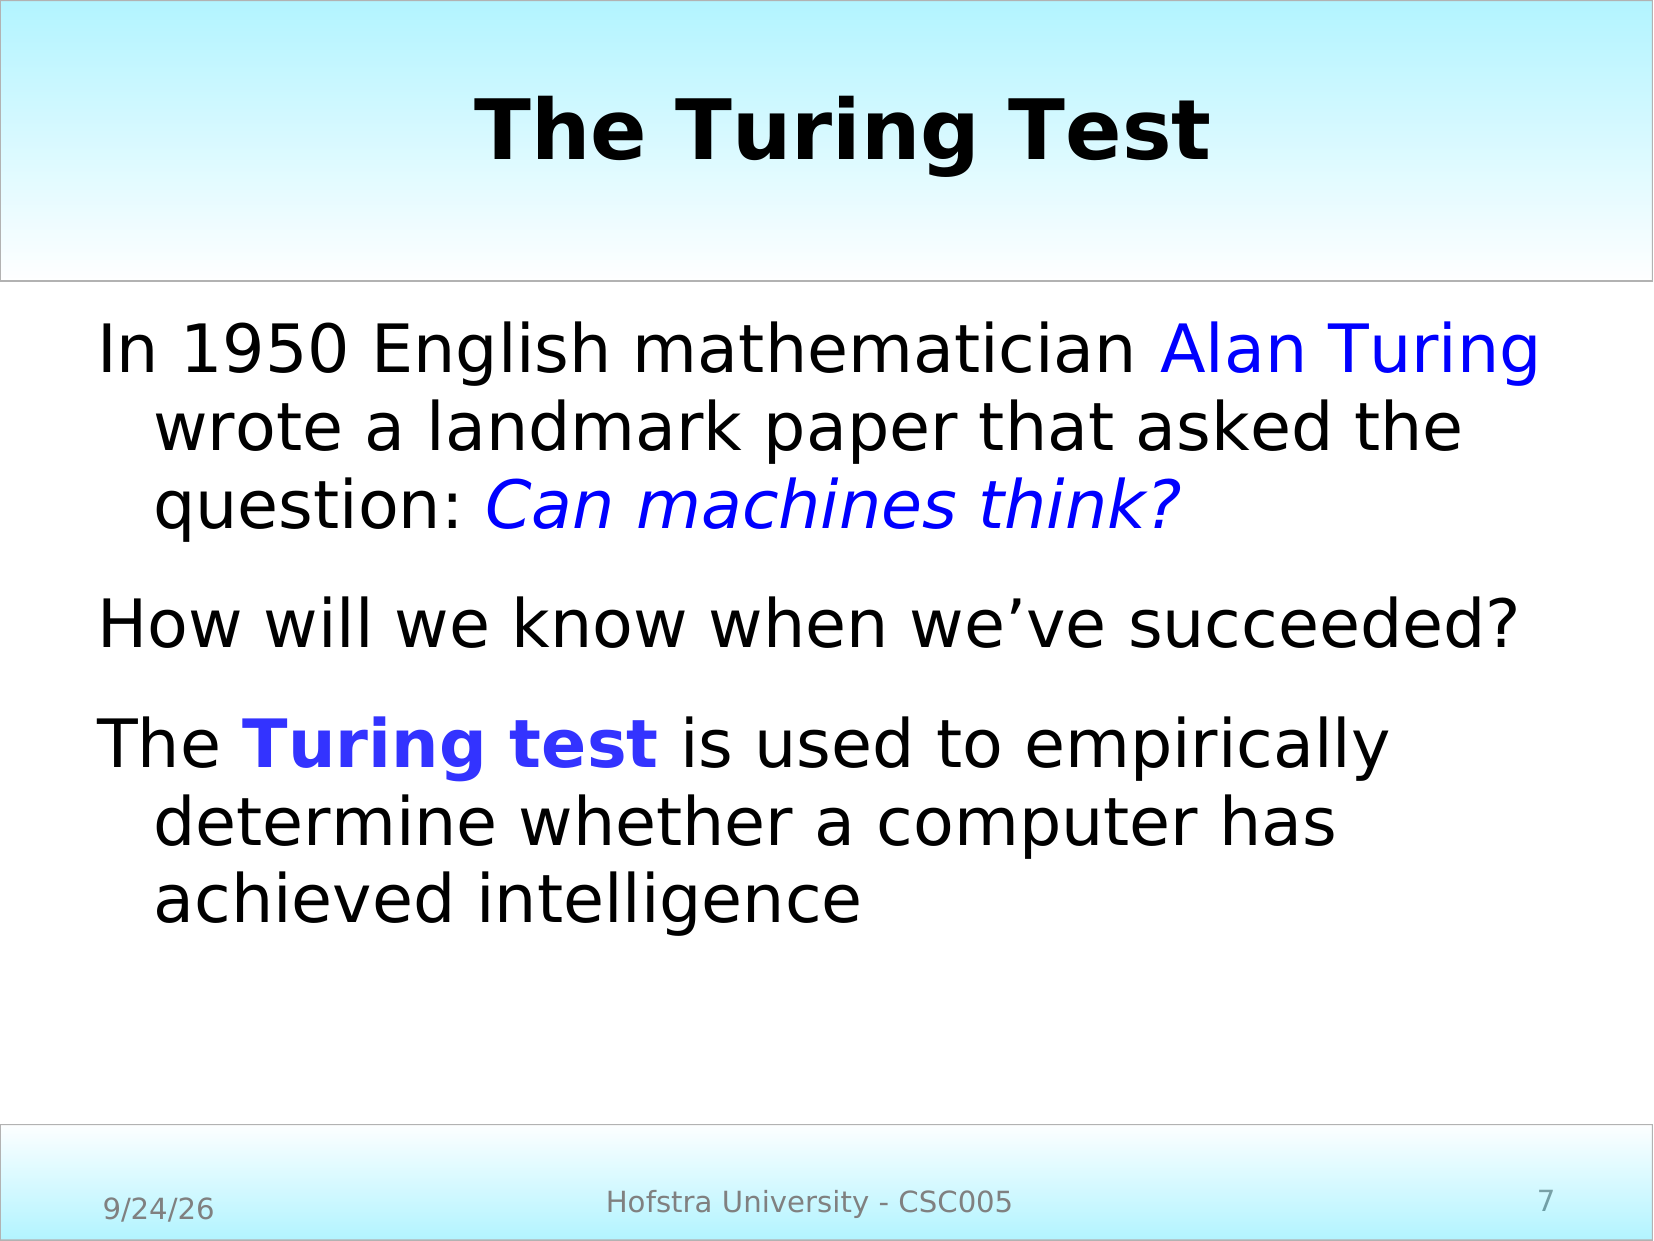

# The Turing Test
In 1950 English mathematician Alan Turing wrote a landmark paper that asked the question: Can machines think?
How will we know when we’ve succeeded?
The Turing test is used to empirically determine whether a computer has achieved intelligence
7
Hofstra University - CSC005